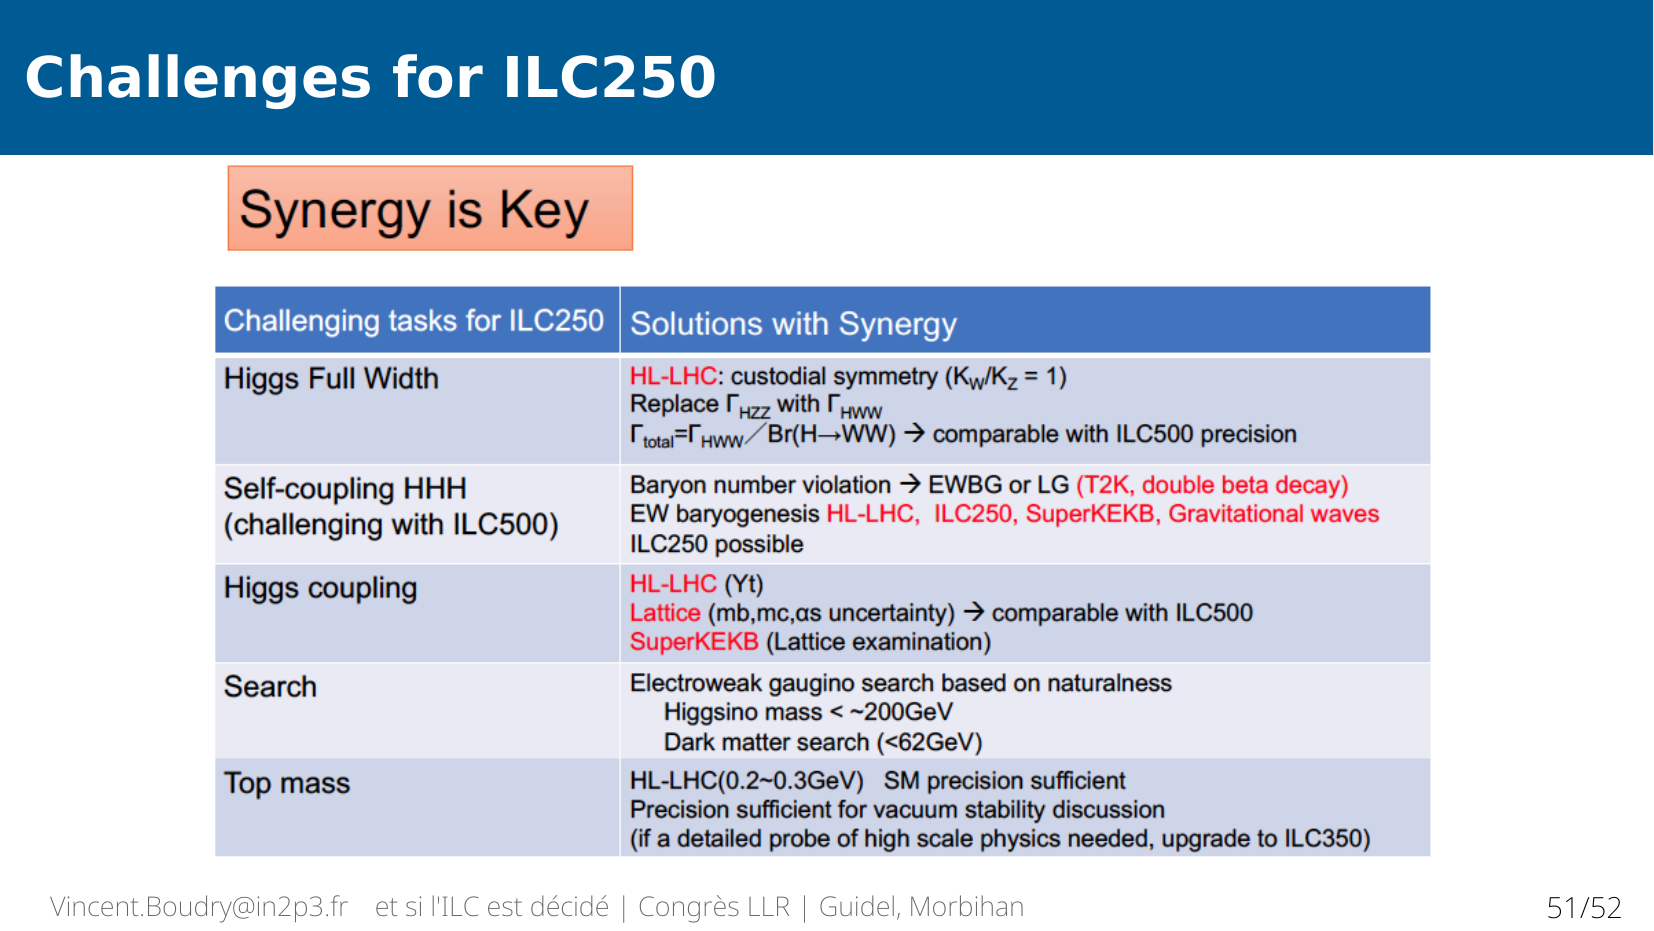

# Challenges for ILC250
et si l'ILC est décidé | Congrès LLR | Guidel, Morbihan
51